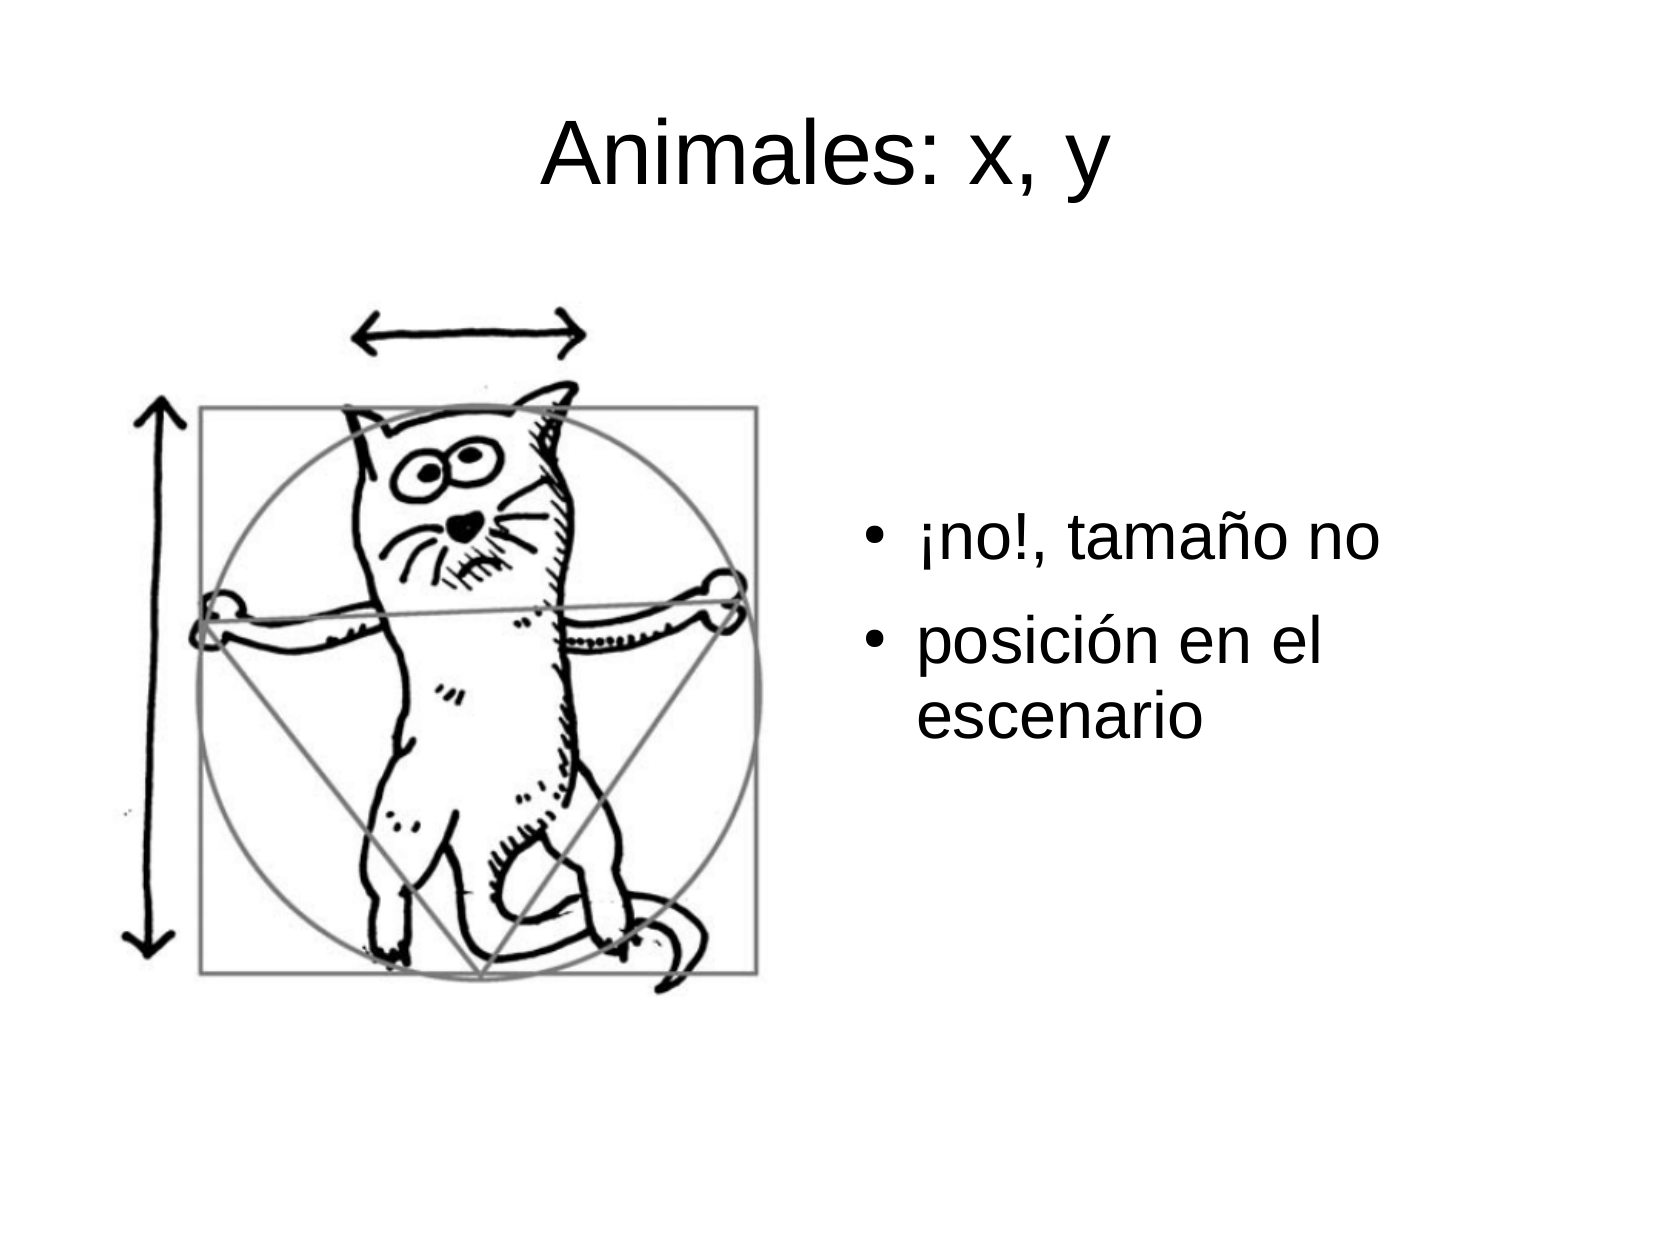

# Animales: x, y
¡no!, tamaño no
posición en el escenario